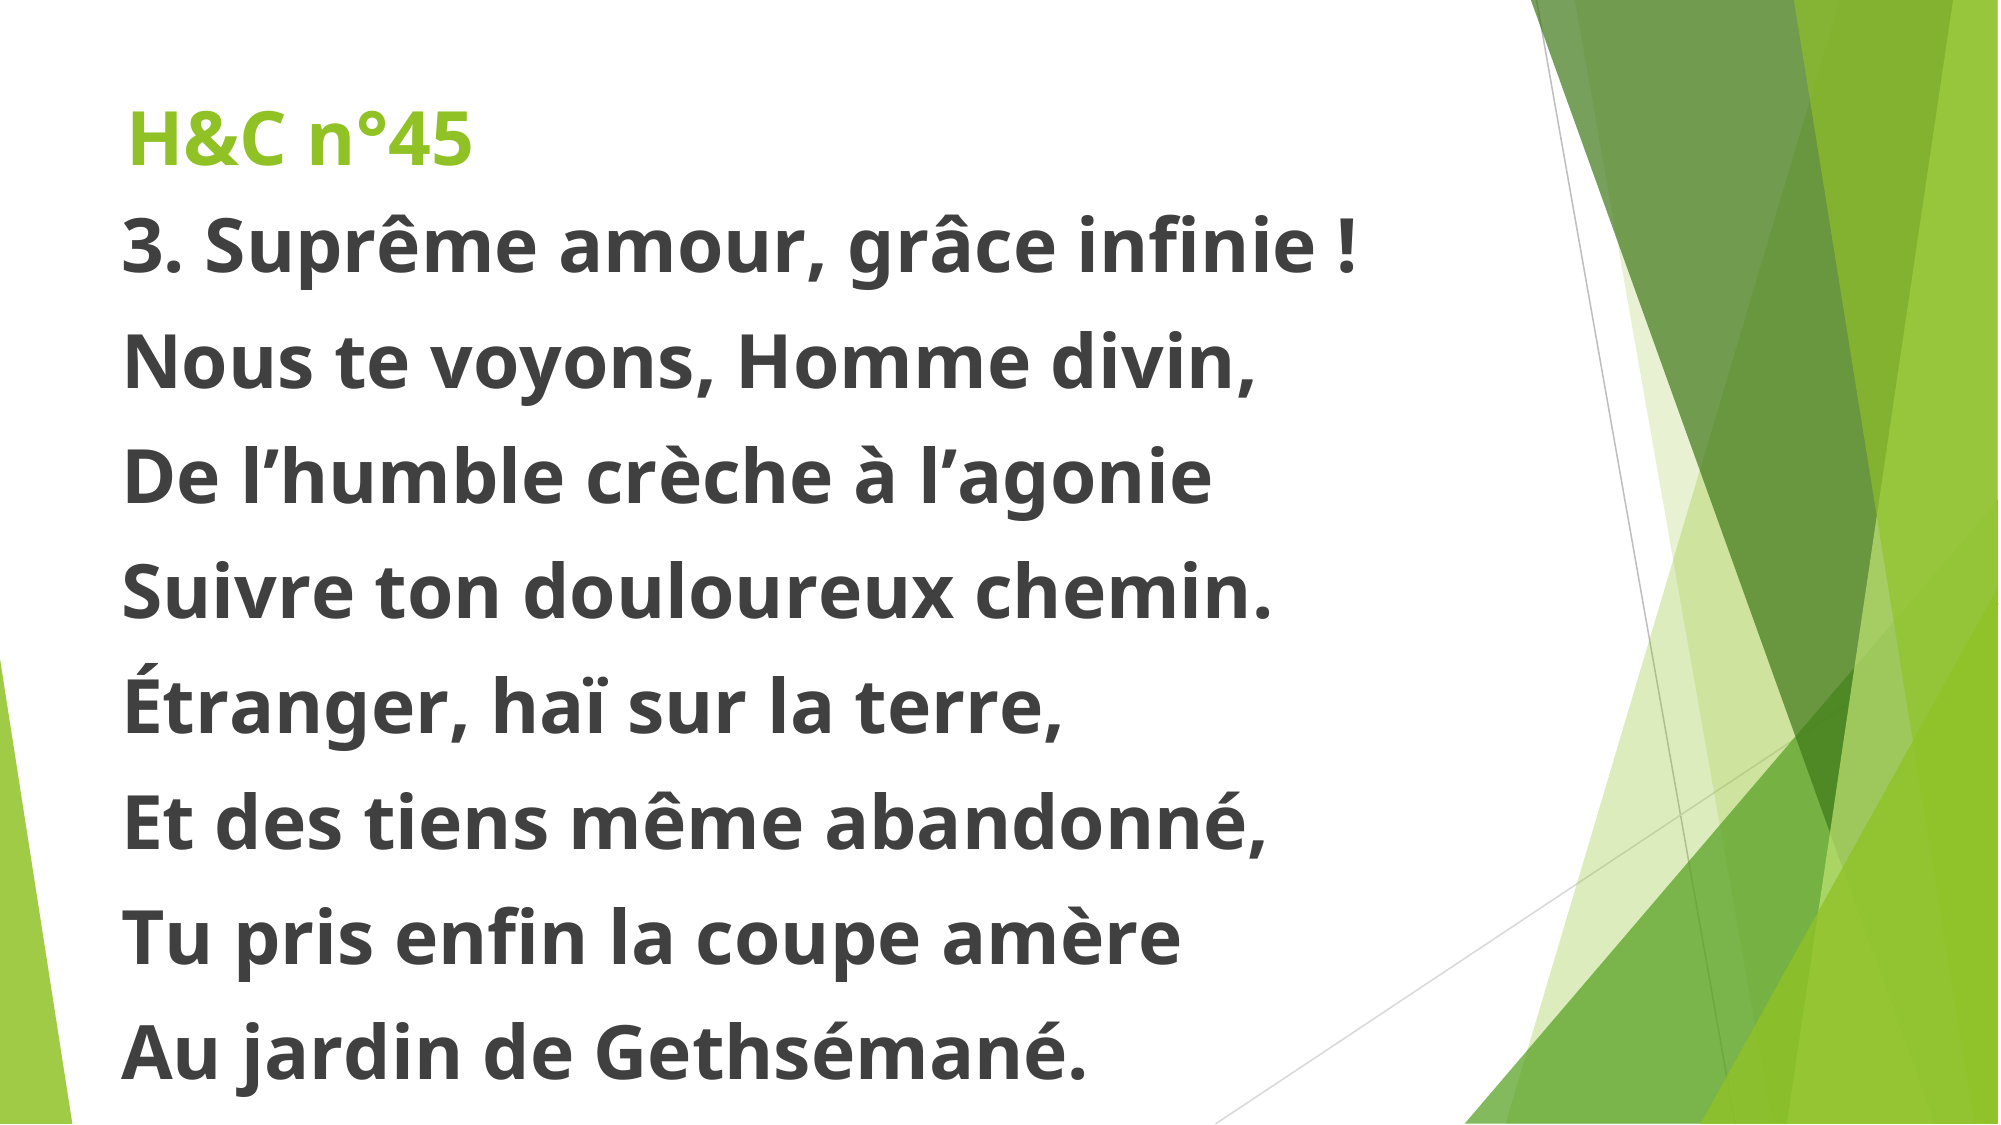

H&C n°45
3. Suprême amour, grâce infinie !
Nous te voyons, Homme divin,
De l’humble crèche à l’agonie
Suivre ton douloureux chemin.
Étranger, haï sur la terre,
Et des tiens même abandonné,
Tu pris enfin la coupe amère
Au jardin de Gethsémané.